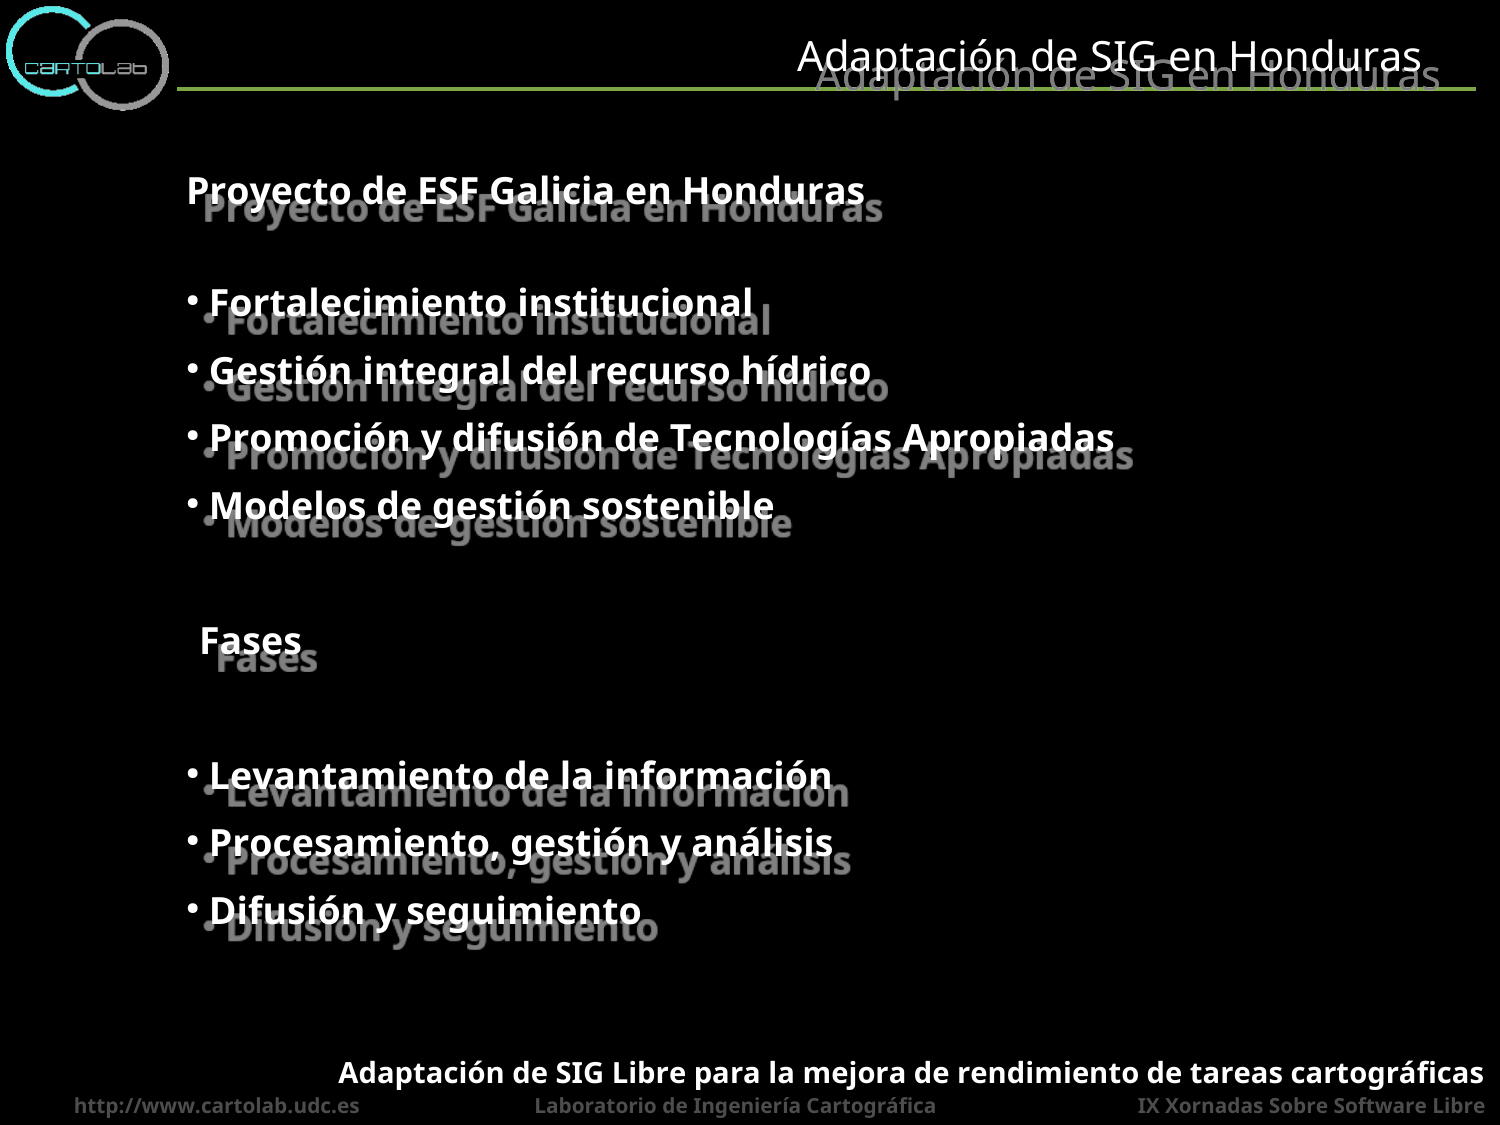

Adaptación de SIG en Honduras
Proyecto de ESF Galicia en Honduras
 Fortalecimiento institucional
 Gestión integral del recurso hídrico
 Promoción y difusión de Tecnologías Apropiadas
 Modelos de gestión sostenible
Fases
 Levantamiento de la información
 Procesamiento, gestión y análisis
 Difusión y seguimiento